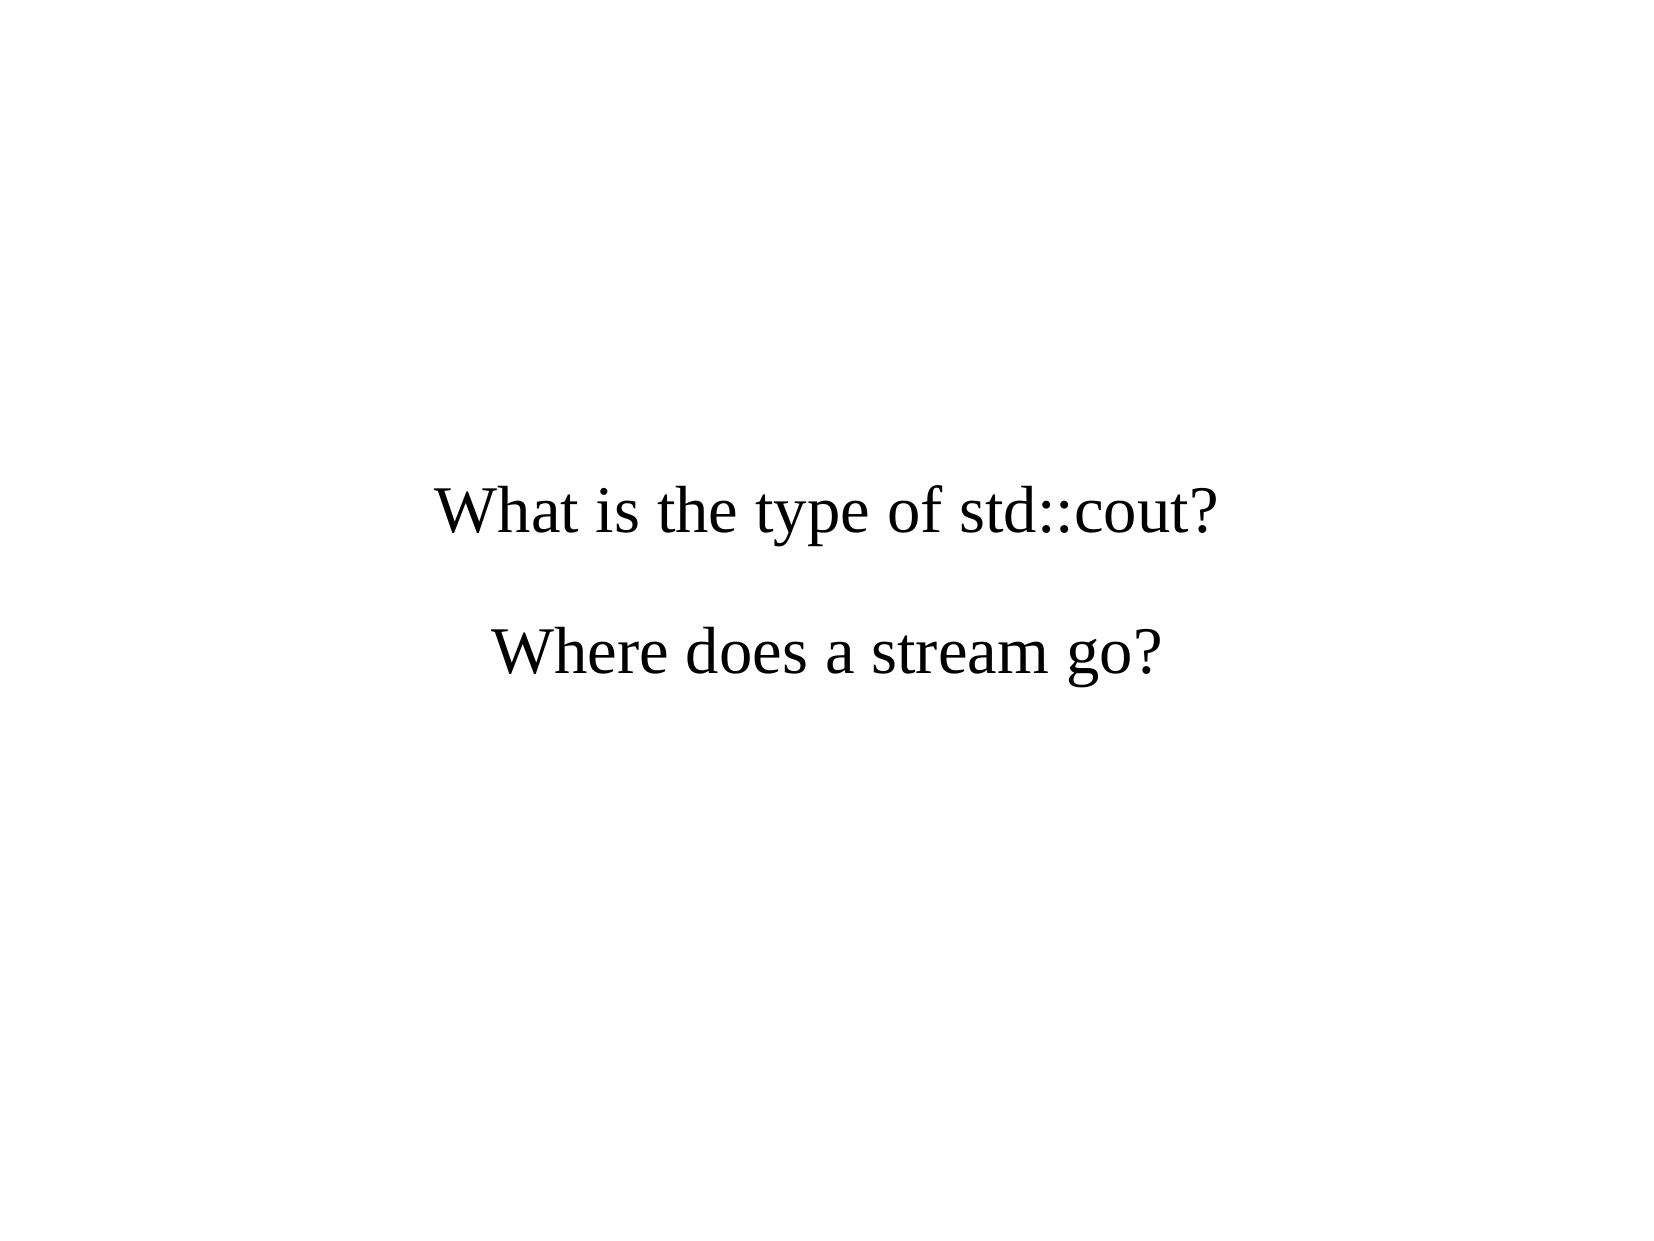

# What is the type of std::cout?
Where does a stream go?